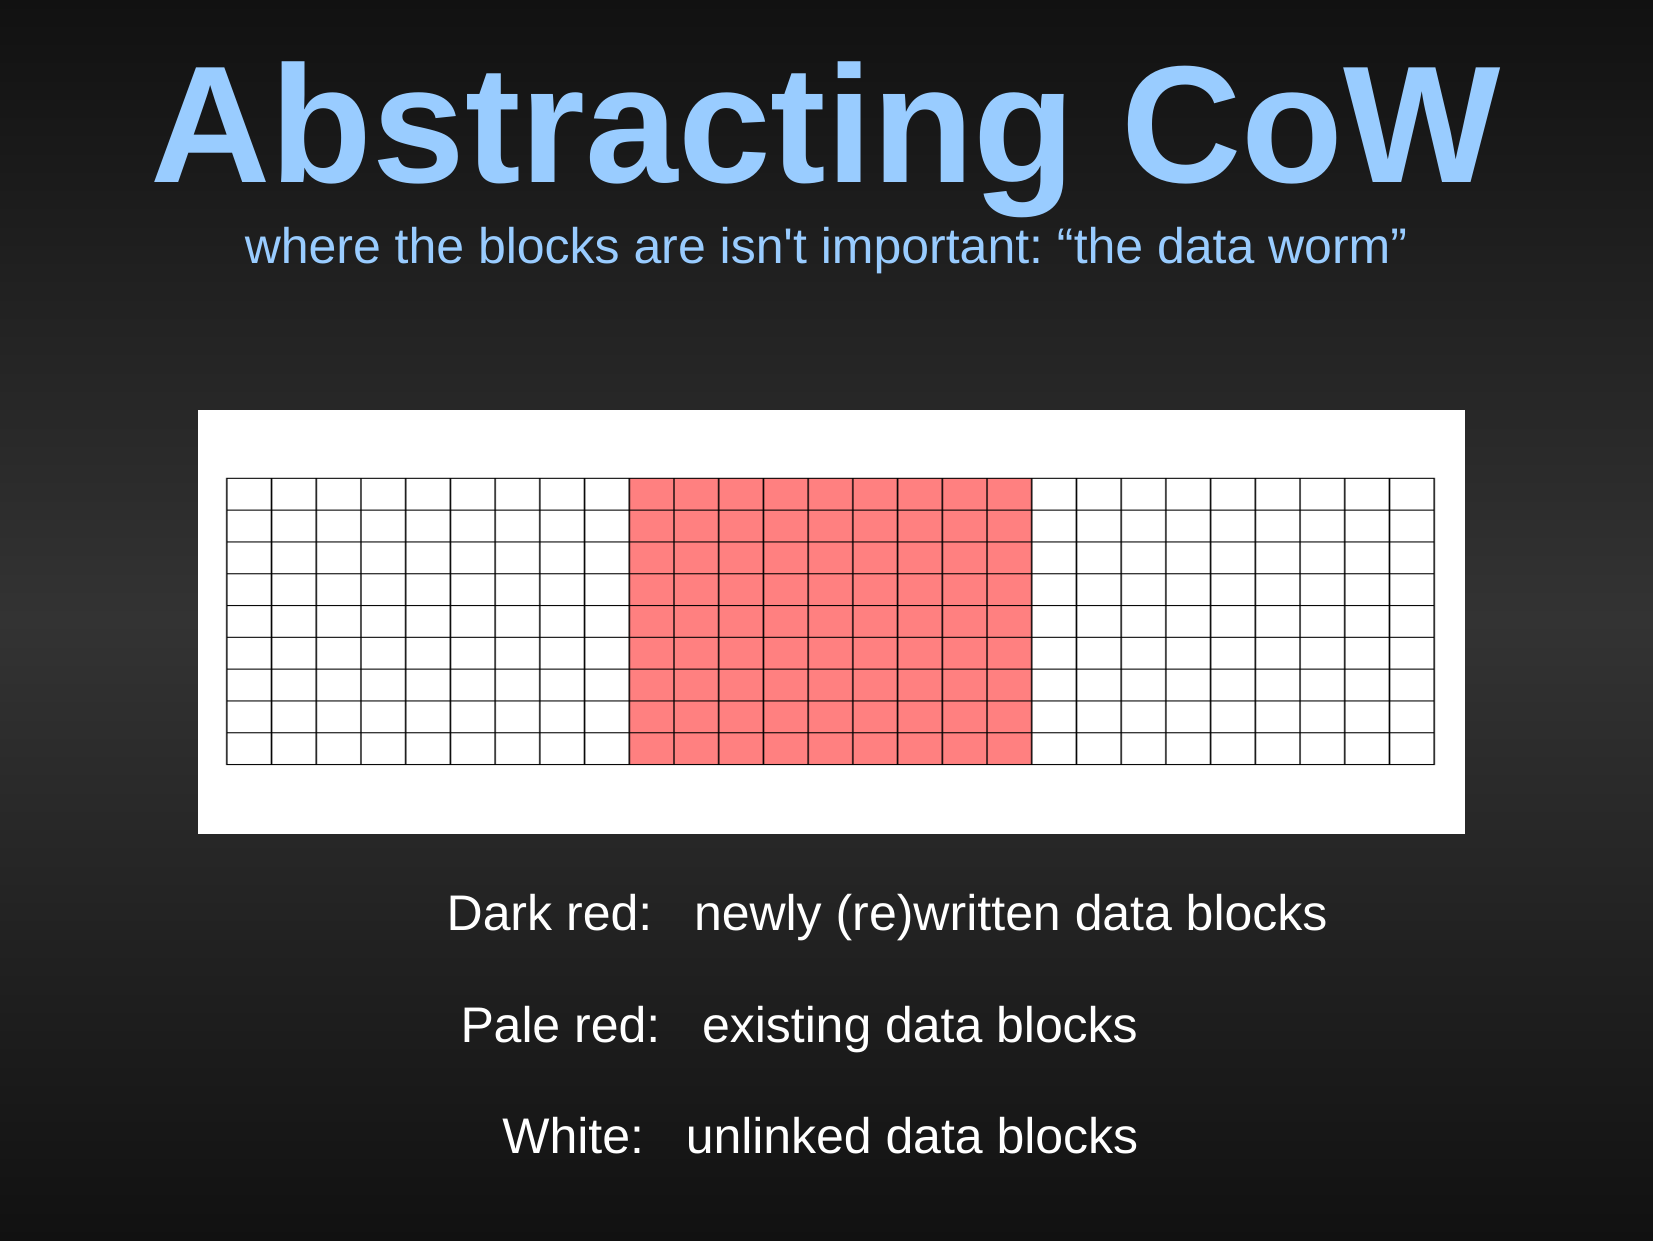

# Abstracting CoW where the blocks are isn't important: “the data worm”
Dark red: newly (re)written data blocks
 Pale red: existing data blocks
 White: unlinked data blocks